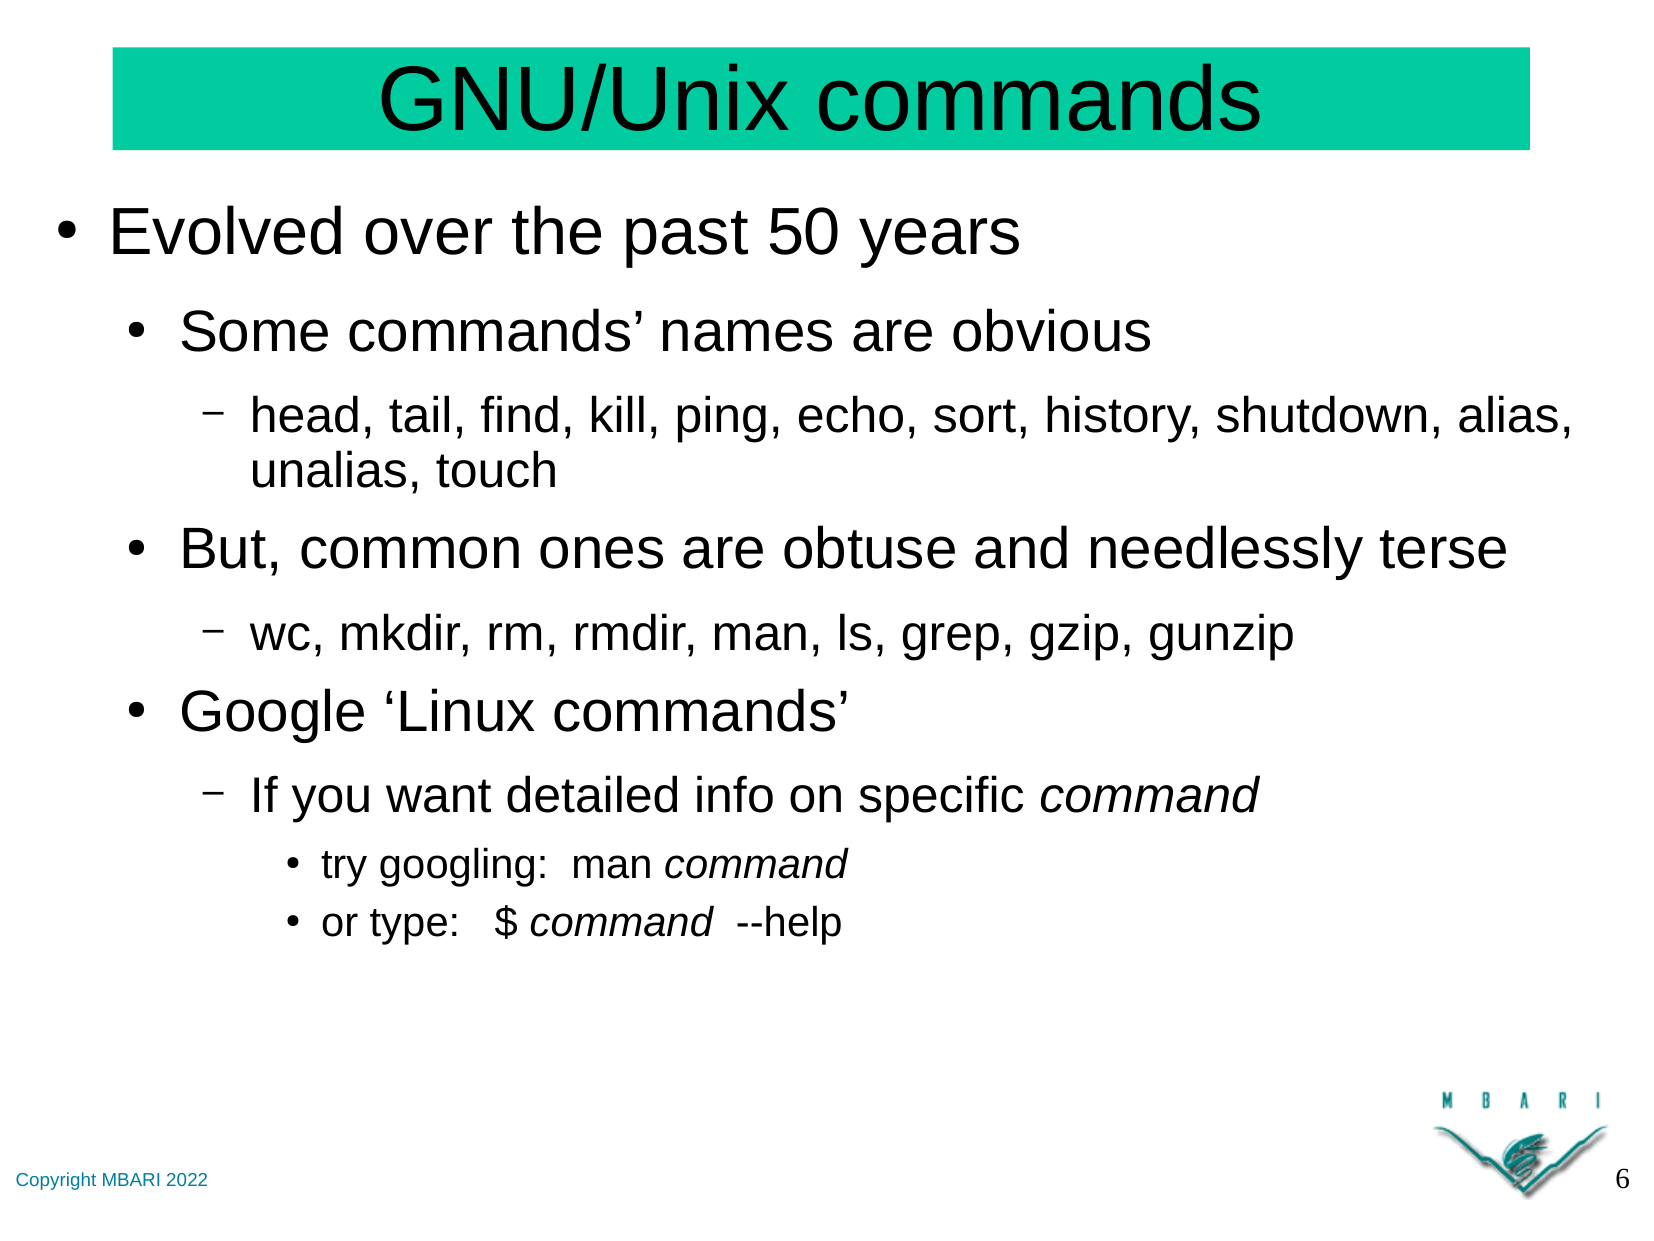

# GNU/Unix commands
Evolved over the past 50 years
Some commands’ names are obvious
head, tail, find, kill, ping, echo, sort, history, shutdown, alias, unalias, touch
But, common ones are obtuse and needlessly terse
wc, mkdir, rm, rmdir, man, ls, grep, gzip, gunzip
Google ‘Linux commands’
If you want detailed info on specific command
try googling: man command
or type: $ command --help